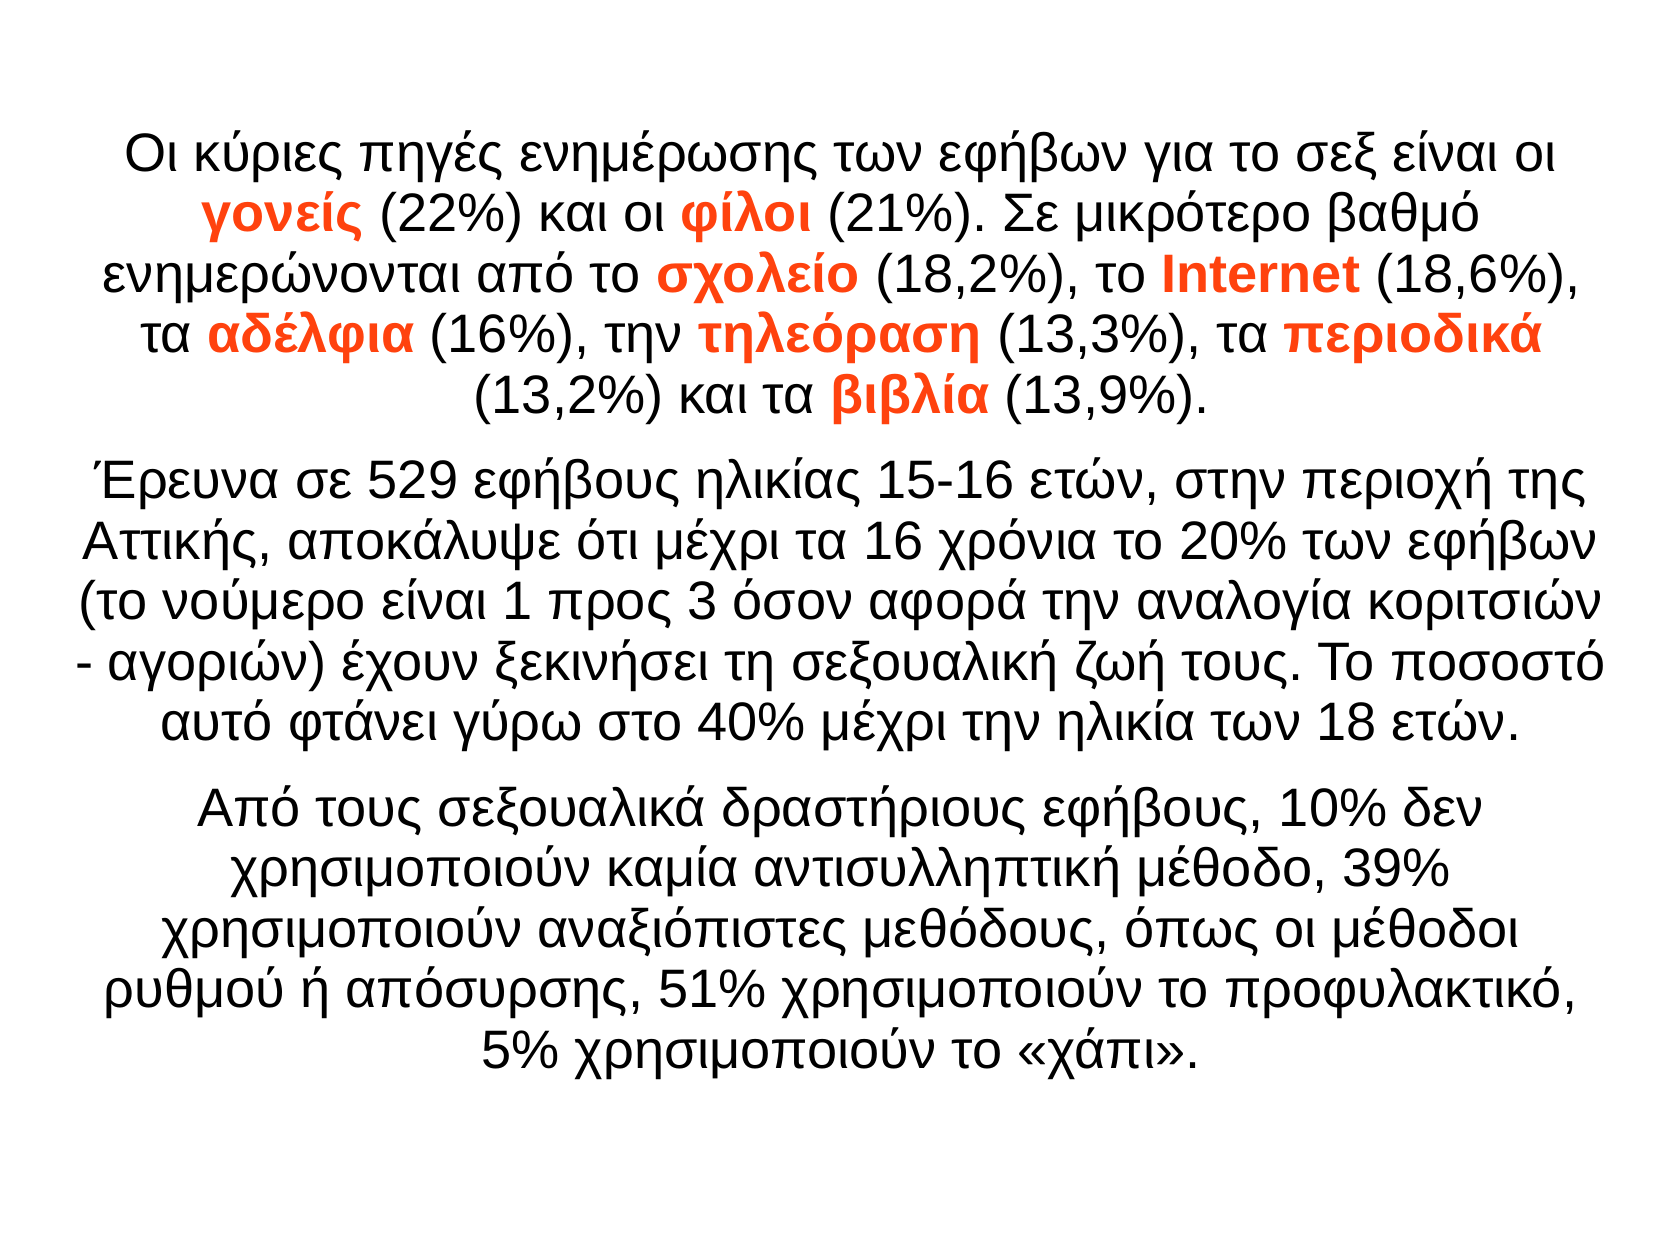

Oι κύριες πηγές ενημέρωσης των εφήβων για το σεξ είναι οι γονείς (22%) και οι φίλοι (21%). Σε μικρότερο βαθμό ενημερώνονται από το σχολείο (18,2%), το Ιnternet (18,6%), τα αδέλφια (16%), την τηλεόραση (13,3%), τα περιοδικά (13,2%) και τα βιβλία (13,9%).
Έρευνα σε 529 εφήβους ηλικίας 15-16 ετών, στην περιοχή της Αττικής, αποκάλυψε ότι μέχρι τα 16 χρόνια το 20% των εφήβων (το νούμερο είναι 1 προς 3 όσον αφορά την αναλογία κοριτσιών - αγοριών) έχουν ξεκινήσει τη σεξουαλική ζωή τους. Το ποσοστό αυτό φτάνει γύρω στο 40% μέχρι την ηλικία των 18 ετών.
Από τους σεξουαλικά δραστήριους εφήβους, 10% δεν χρησιμοποιούν καμία αντισυλληπτική μέθοδο, 39% χρησιμοποιούν αναξιόπιστες μεθόδους, όπως οι μέθοδοι ρυθμού ή απόσυρσης, 51% χρησιμοποιούν το προφυλακτικό, 5% χρησιμοποιούν το «χάπι».